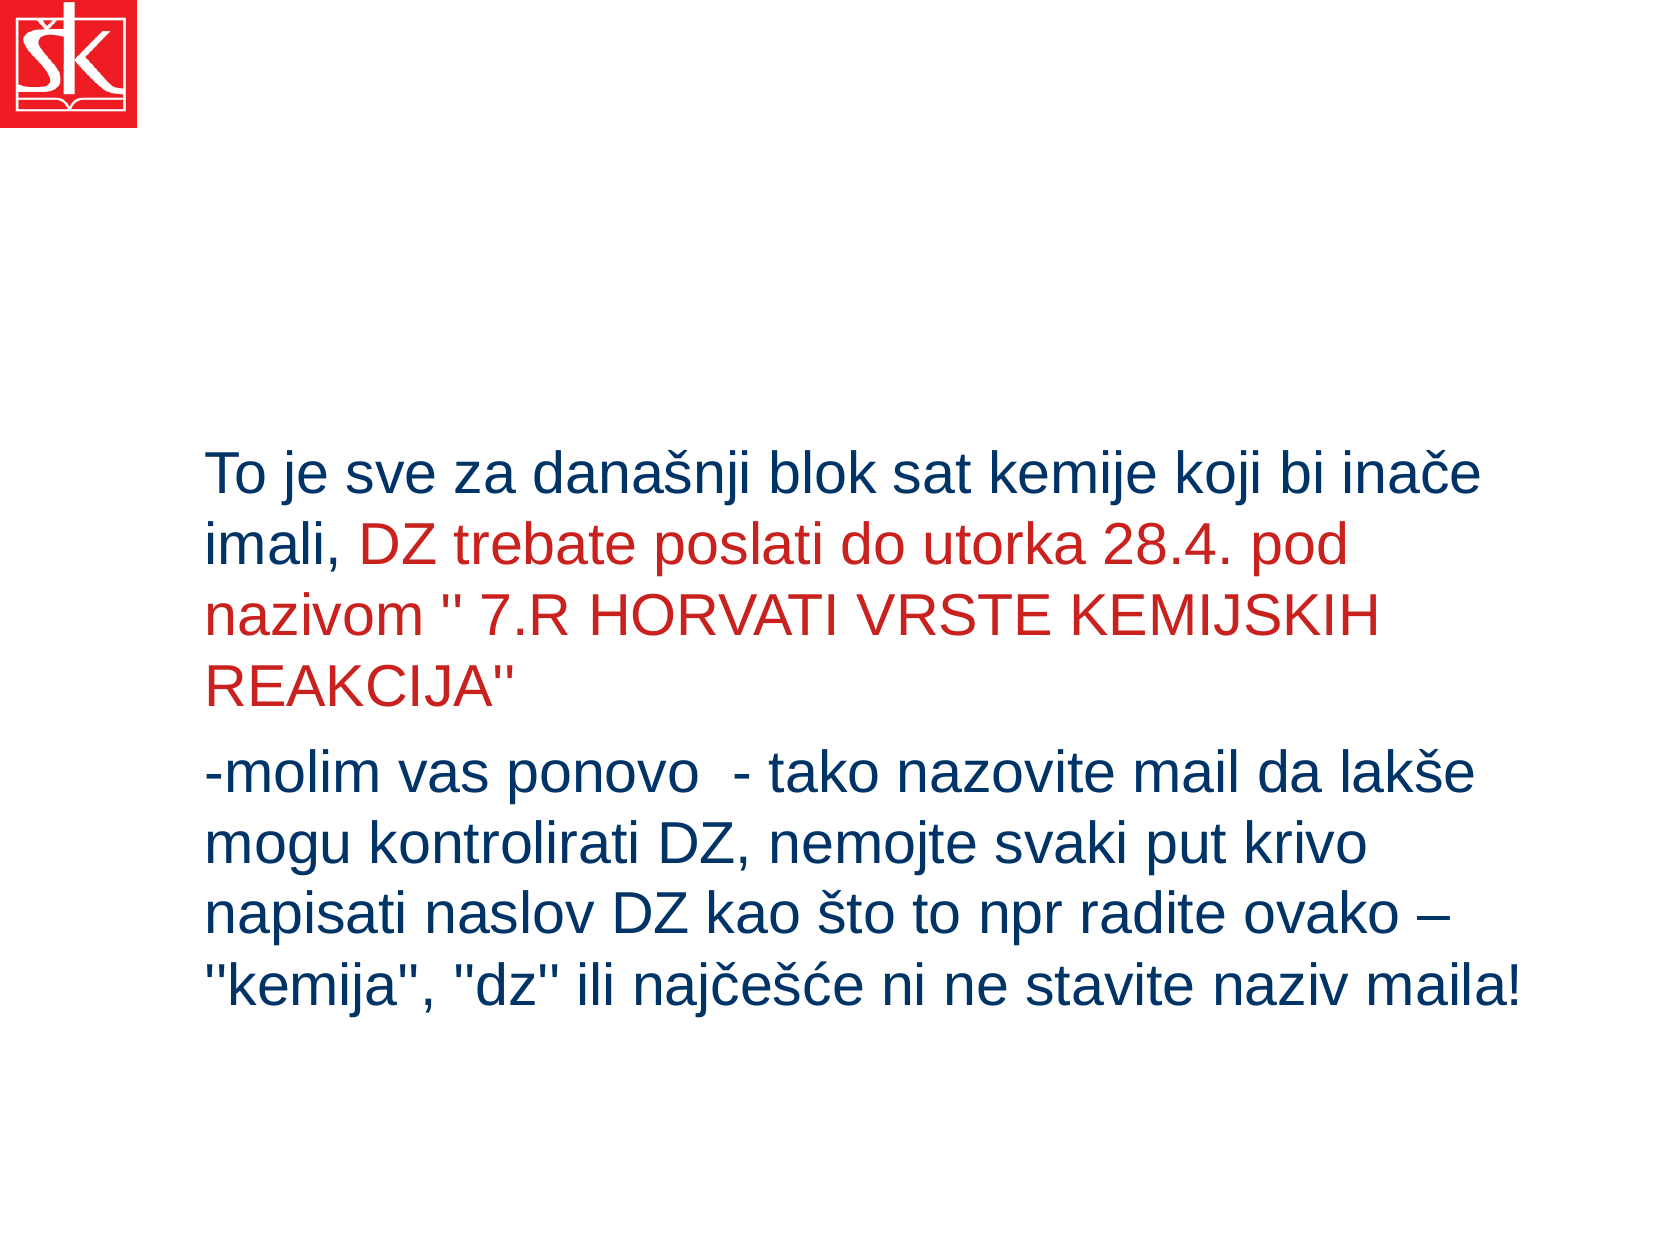

# To je sve za današnji blok sat kemije koji bi inače imali, DZ trebate poslati do utorka 28.4. pod nazivom '' 7.R HORVATI VRSTE KEMIJSKIH REAKCIJA''
-molim vas ponovo - tako nazovite mail da lakše mogu kontrolirati DZ, nemojte svaki put krivo napisati naslov DZ kao što to npr radite ovako – ''kemija'', ''dz'' ili najčešće ni ne stavite naziv maila!